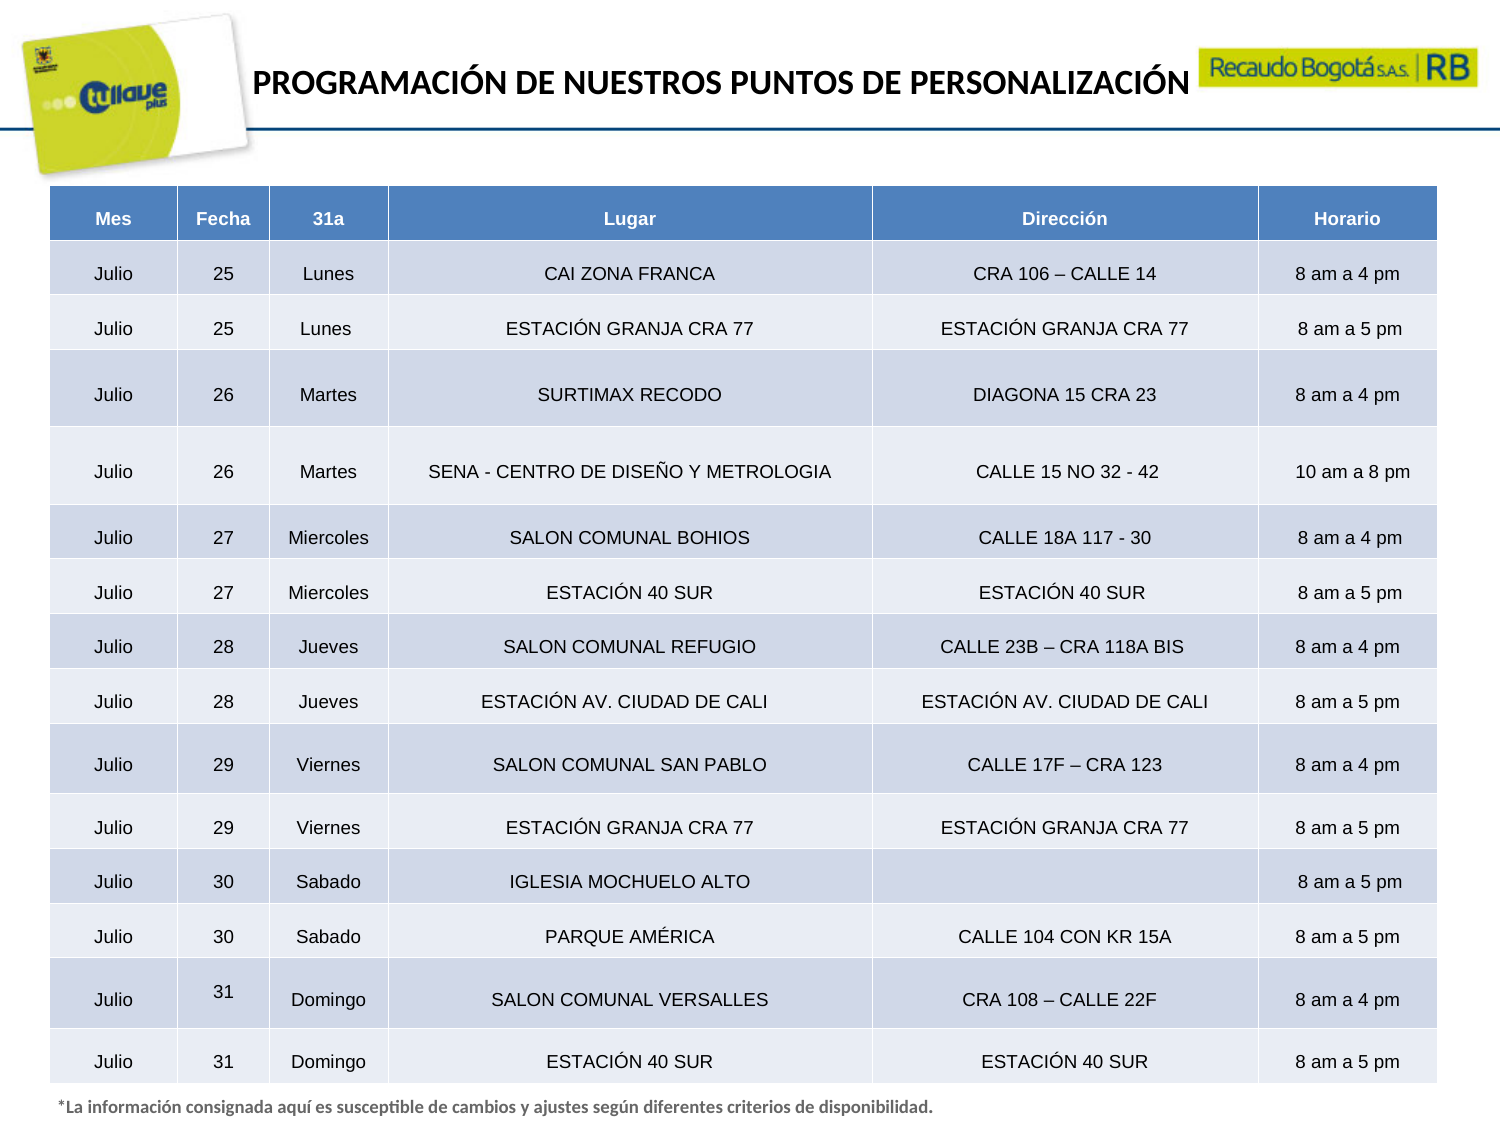

PROGRAMACIÓN DE NUESTROS PUNTOS DE PERSONALIZACIÓN
| Mes | Fecha | 31a | Lugar | Dirección | Horario |
| --- | --- | --- | --- | --- | --- |
| Julio | 25 | Lunes | CAI ZONA FRANCA | CRA 106 – CALLE 14 | 8 am a 4 pm |
| Julio | 25 | Lunes | ESTACIÓN GRANJA CRA 77 | ESTACIÓN GRANJA CRA 77 | 8 am a 5 pm |
| Julio | 26 | Martes | SURTIMAX RECODO | DIAGONA 15 CRA 23 | 8 am a 4 pm |
| Julio | 26 | Martes | SENA - CENTRO DE DISEÑO Y METROLOGIA | CALLE 15 NO 32 - 42 | 10 am a 8 pm |
| Julio | 27 | Miercoles | SALON COMUNAL BOHIOS | CALLE 18A 117 - 30 | 8 am a 4 pm |
| Julio | 27 | Miercoles | ESTACIÓN 40 SUR | ESTACIÓN 40 SUR | 8 am a 5 pm |
| Julio | 28 | Jueves | SALON COMUNAL REFUGIO | CALLE 23B – CRA 118A BIS | 8 am a 4 pm |
| Julio | 28 | Jueves | ESTACIÓN AV. CIUDAD DE CALI | ESTACIÓN AV. CIUDAD DE CALI | 8 am a 5 pm |
| Julio | 29 | Viernes | SALON COMUNAL SAN PABLO | CALLE 17F – CRA 123 | 8 am a 4 pm |
| Julio | 29 | Viernes | ESTACIÓN GRANJA CRA 77 | ESTACIÓN GRANJA CRA 77 | 8 am a 5 pm |
| Julio | 30 | Sabado | IGLESIA MOCHUELO ALTO | | 8 am a 5 pm |
| Julio | 30 | Sabado | PARQUE AMÉRICA | CALLE 104 CON KR 15A | 8 am a 5 pm |
| Julio | 31 | Domingo | SALON COMUNAL VERSALLES | CRA 108 – CALLE 22F | 8 am a 4 pm |
| Julio | 31 | Domingo | ESTACIÓN 40 SUR | ESTACIÓN 40 SUR | 8 am a 5 pm |
*La información consignada aquí es susceptible de cambios y ajustes según diferentes criterios de disponibilidad.